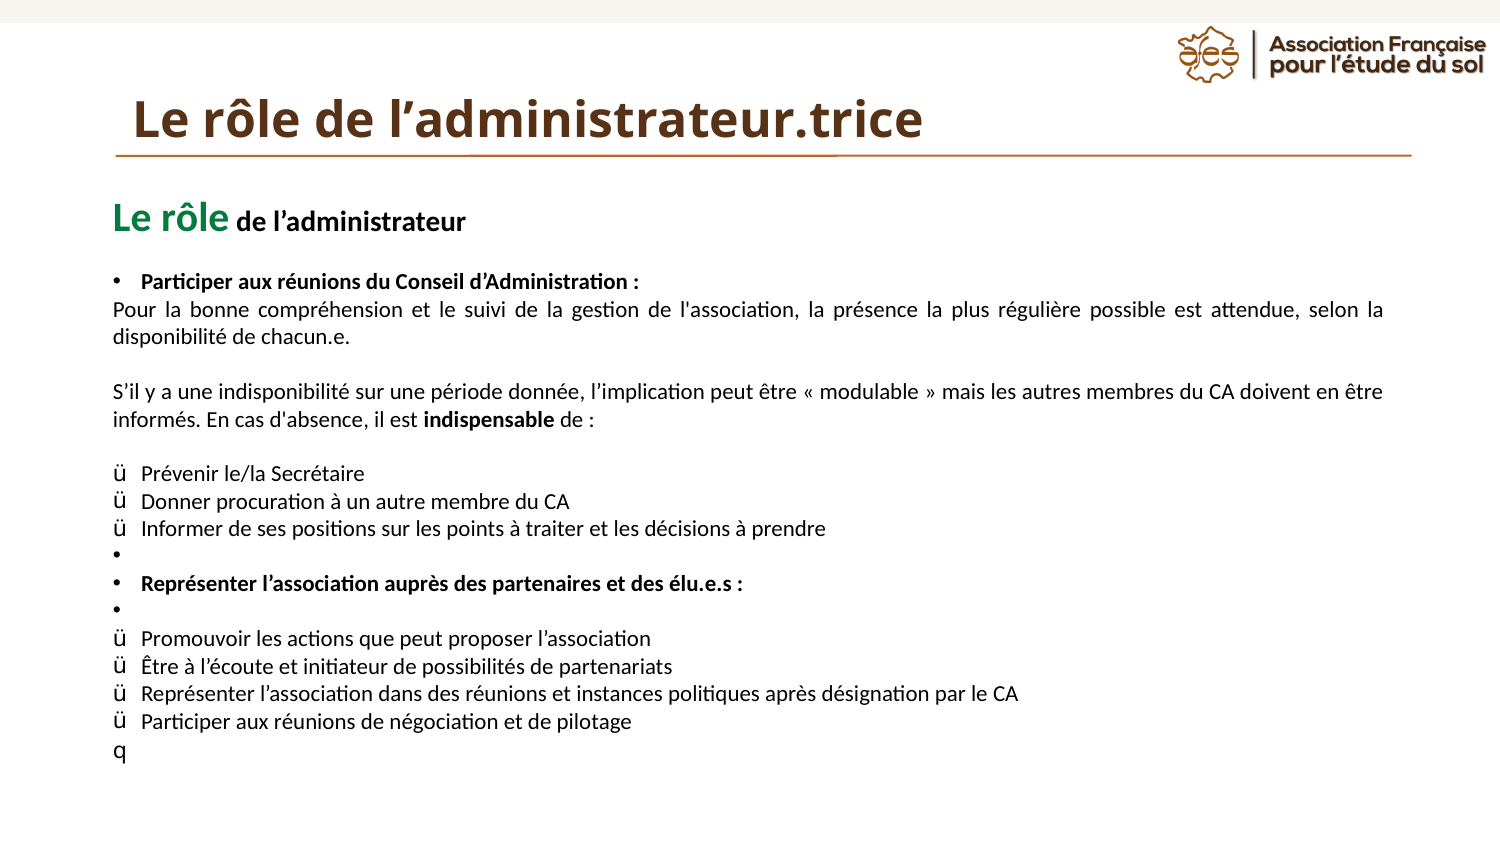

Catégorie 1
# Le rôle de l’administrateur.trice
Le rôle de l’administrateur
Participer aux réunions du Conseil d’Administration :
Pour la bonne compréhension et le suivi de la gestion de l'association, la présence la plus régulière possible est attendue, selon la disponibilité de chacun.e.
S’il y a une indisponibilité sur une période donnée, l’implication peut être « modulable » mais les autres membres du CA doivent en être informés. En cas d'absence, il est indispensable de :
Prévenir le/la Secrétaire
Donner procuration à un autre membre du CA
Informer de ses positions sur les points à traiter et les décisions à prendre
Représenter l’association auprès des partenaires et des élu.e.s :
Promouvoir les actions que peut proposer l’association
Être à l’écoute et initiateur de possibilités de partenariats
Représenter l’association dans des réunions et instances politiques après désignation par le CA
Participer aux réunions de négociation et de pilotage